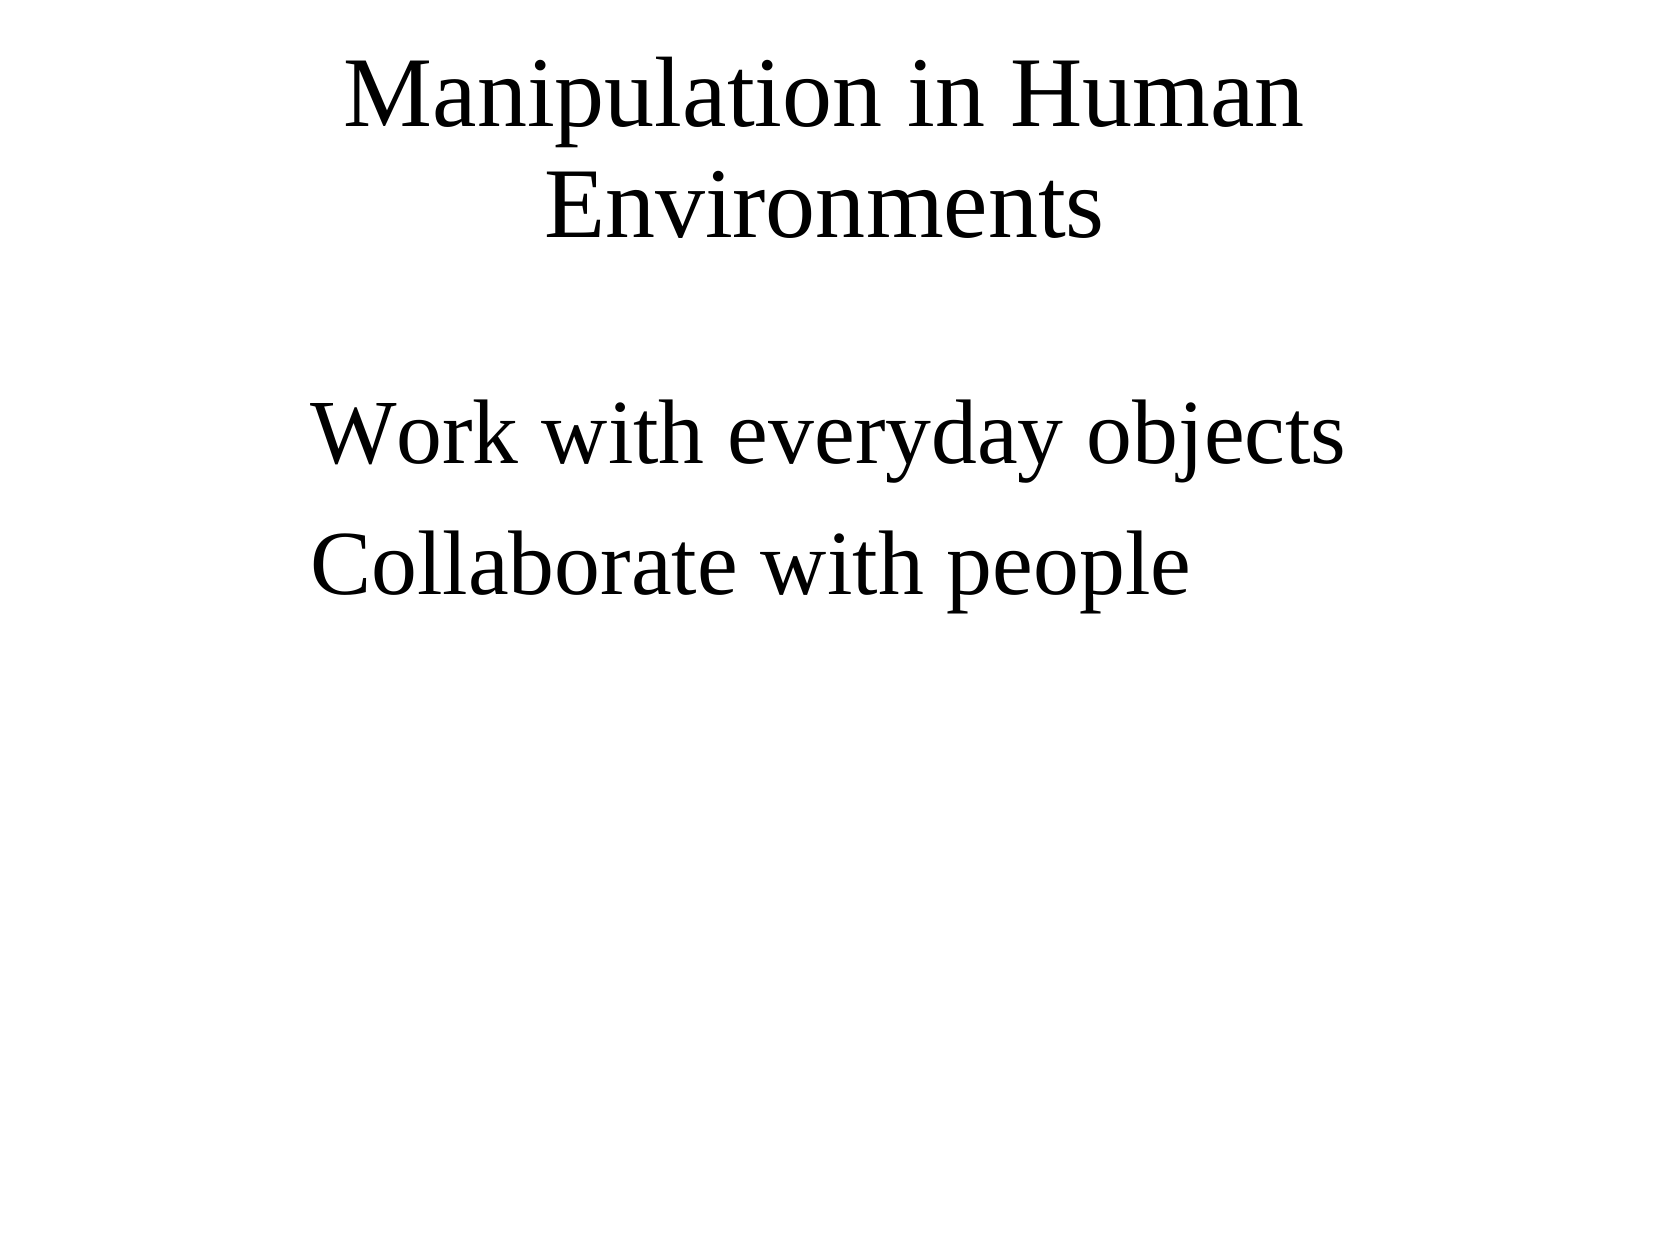

# Manipulation in Human Environments
Work with everyday objects
Collaborate with people